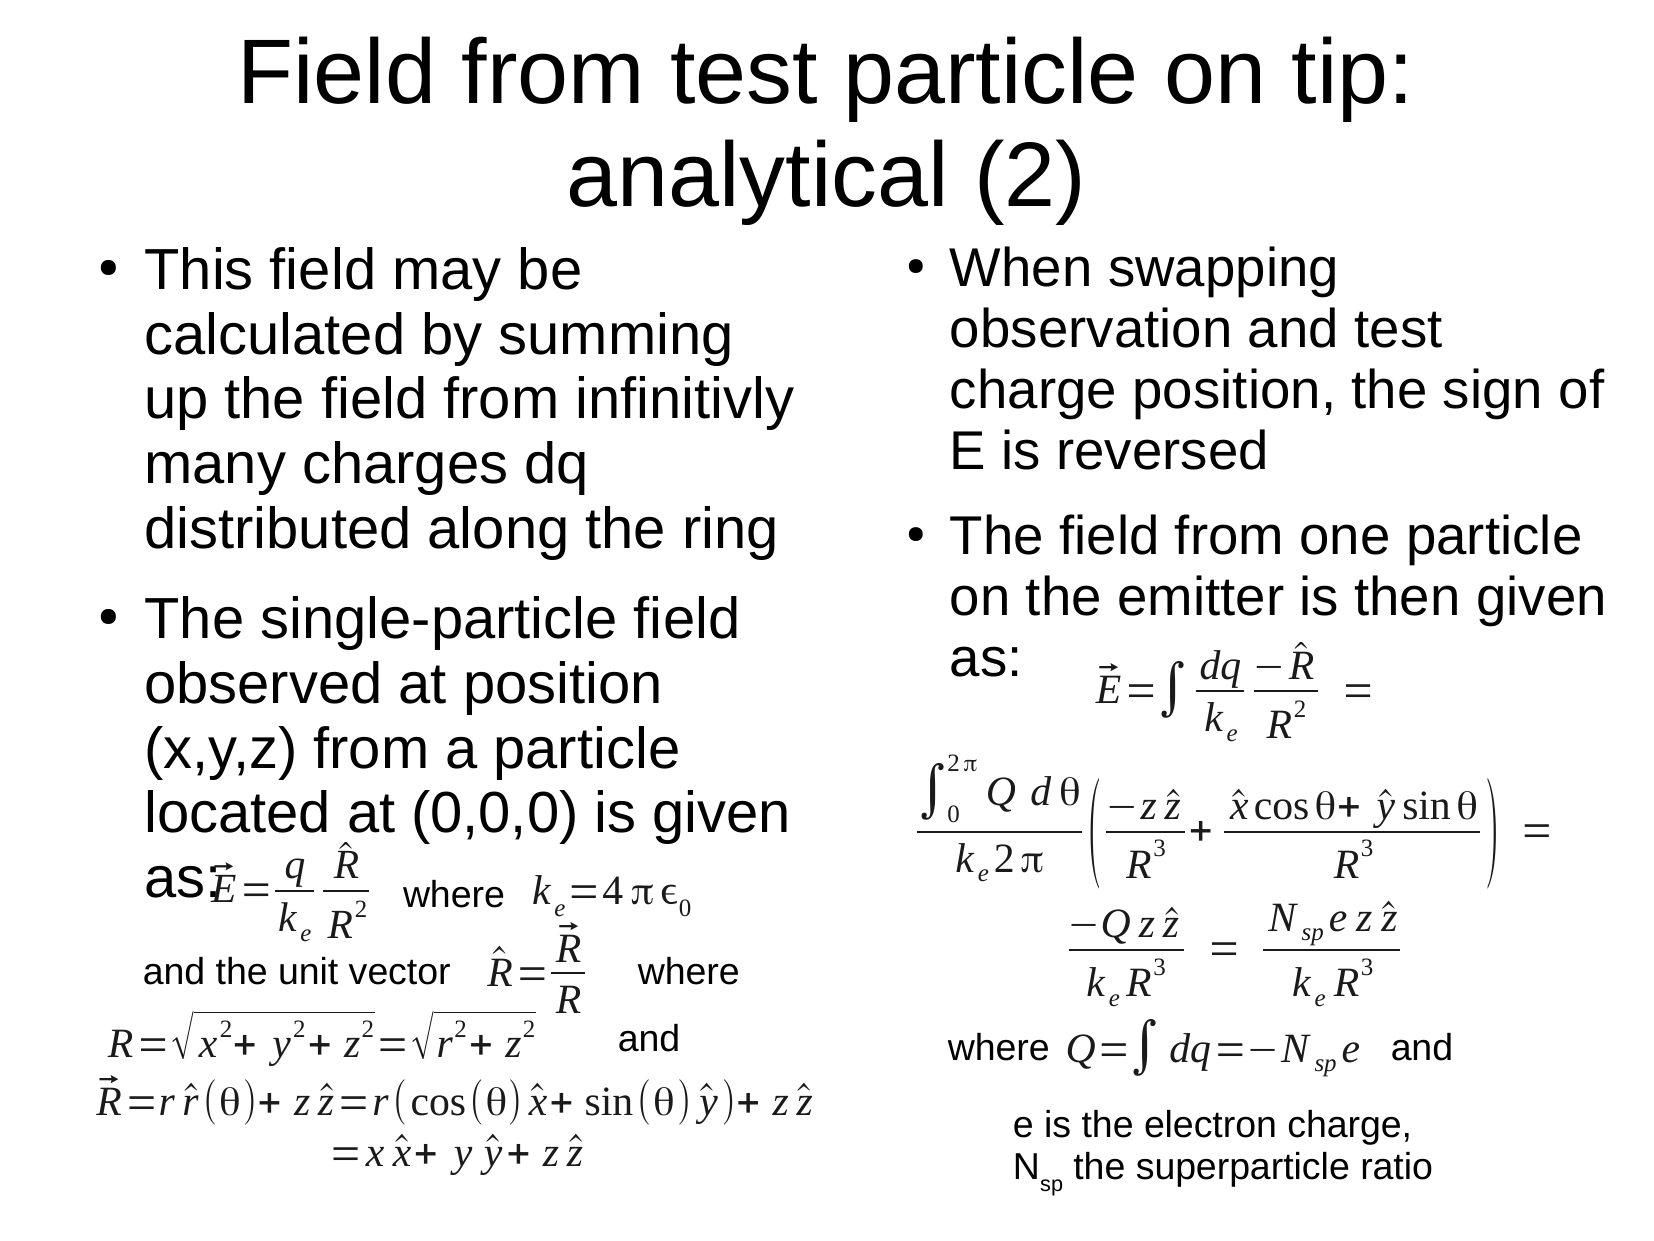

# Field from test particle on tip: analytical (2)
This field may be calculated by summing up the field from infinitivly many charges dq distributed along the ring
The single-particle field observed at position (x,y,z) from a particle located at (0,0,0) is given as:
When swapping observation and test charge position, the sign of E is reversed
The field from one particle on the emitter is then given as:
where
and the unit vector
where
and
where
and
e is the electron charge, Nsp the superparticle ratio